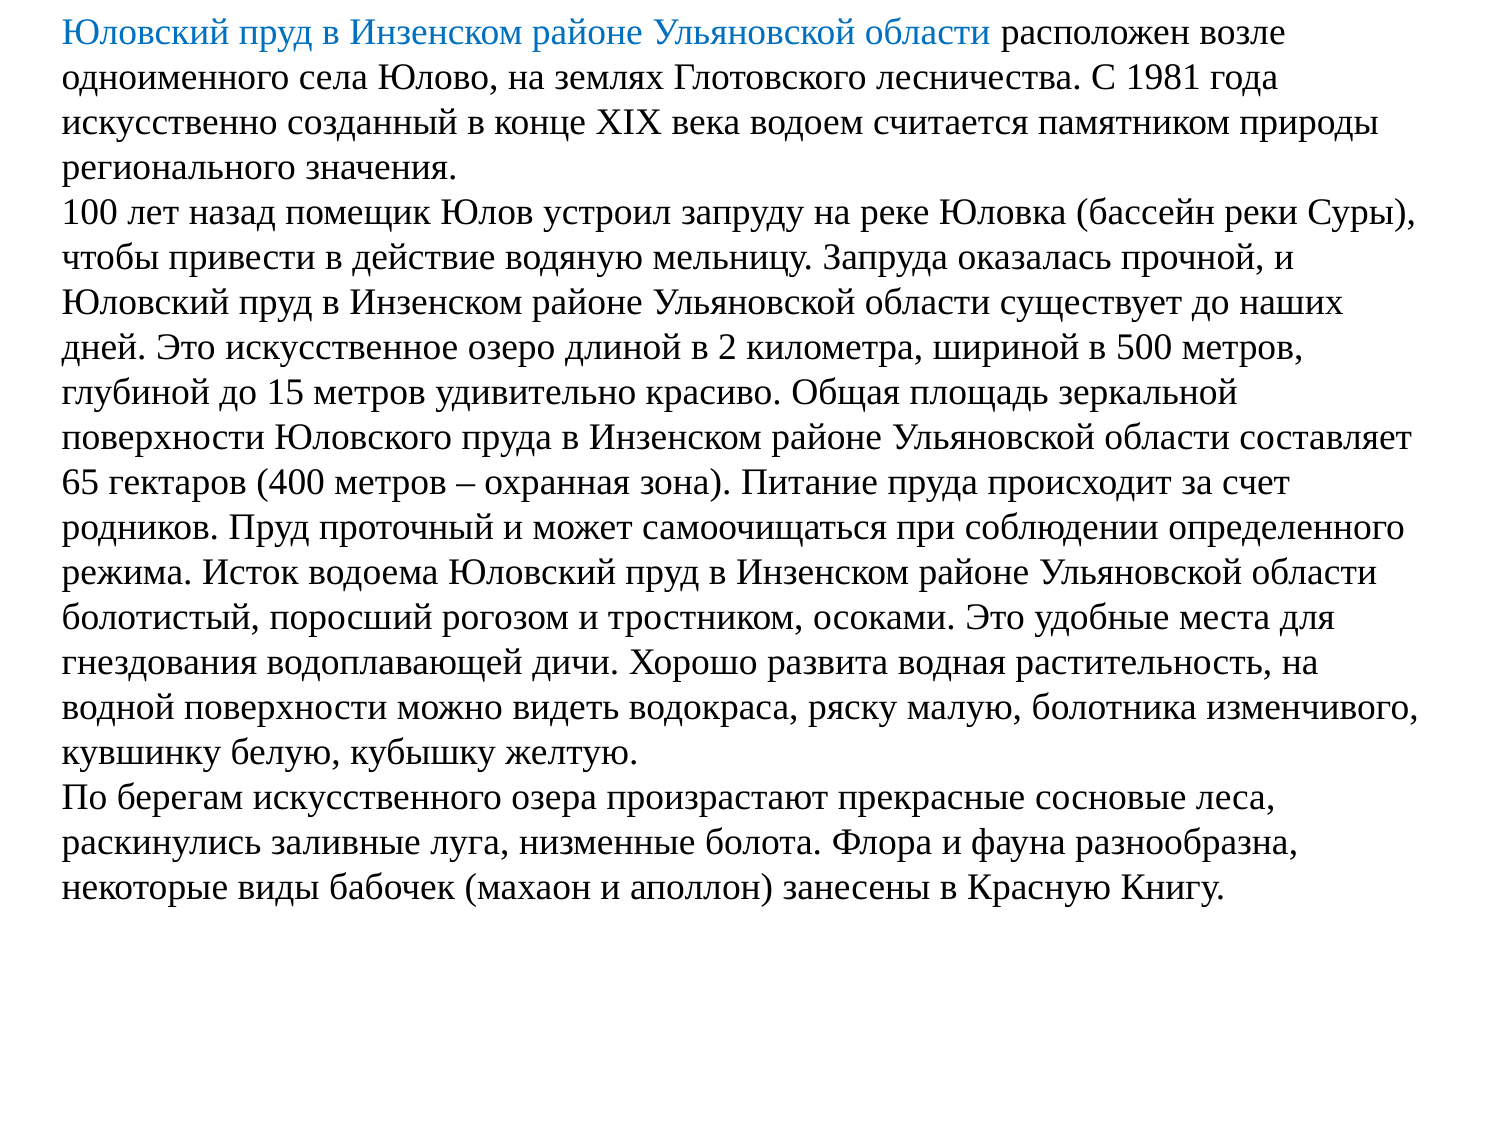

Юловский пруд в Инзенском районе Ульяновской области расположен возле одноименного села Юлово, на землях Глотовского лесничества. С 1981 года искусственно созданный в конце XIX века водоем считается памятником природы регионального значения.
100 лет назад помещик Юлов устроил запруду на реке Юловка (бассейн реки Суры), чтобы привести в действие водяную мельницу. Запруда оказалась прочной, и Юловский пруд в Инзенском районе Ульяновской области существует до наших дней. Это искусственное озеро длиной в 2 километра, шириной в 500 метров, глубиной до 15 метров удивительно красиво. Общая площадь зеркальной поверхности Юловского пруда в Инзенском районе Ульяновской области составляет 65 гектаров (400 метров – охранная зона). Питание пруда происходит за счет родников. Пруд проточный и может самоочищаться при соблюдении определенного режима. Исток водоема Юловский пруд в Инзенском районе Ульяновской области болотистый, поросший рогозом и тростником, осоками. Это удобные места для гнездования водоплавающей дичи. Хорошо развита водная растительность, на водной поверхности можно видеть водокраса, ряску малую, болотника изменчивого, кувшинку белую, кубышку желтую.
По берегам искусственного озера произрастают прекрасные сосновые леса, раскинулись заливные луга, низменные болота. Флора и фауна разнообразна, некоторые виды бабочек (махаон и аполлон) занесены в Красную Книгу.